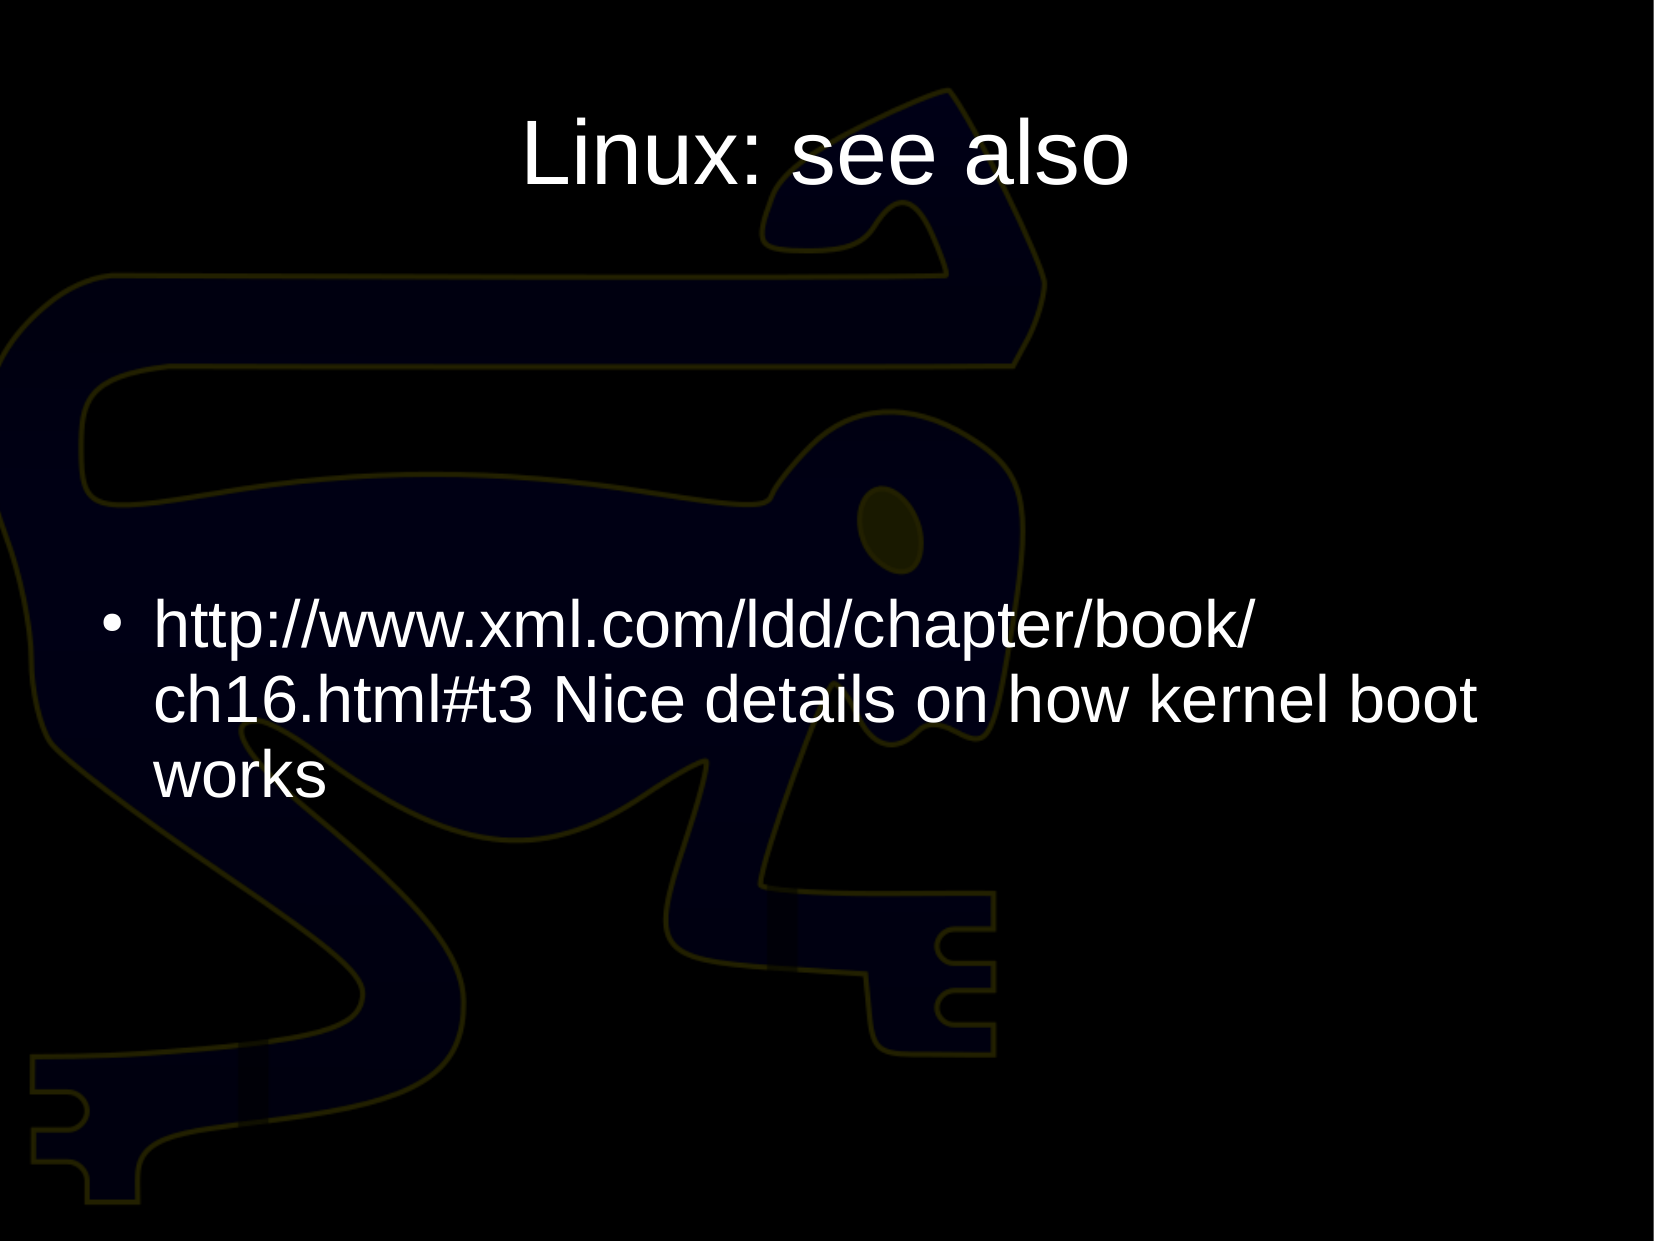

# Linux: see also
http://www.xml.com/ldd/chapter/book/ch16.html#t3 Nice details on how kernel boot works